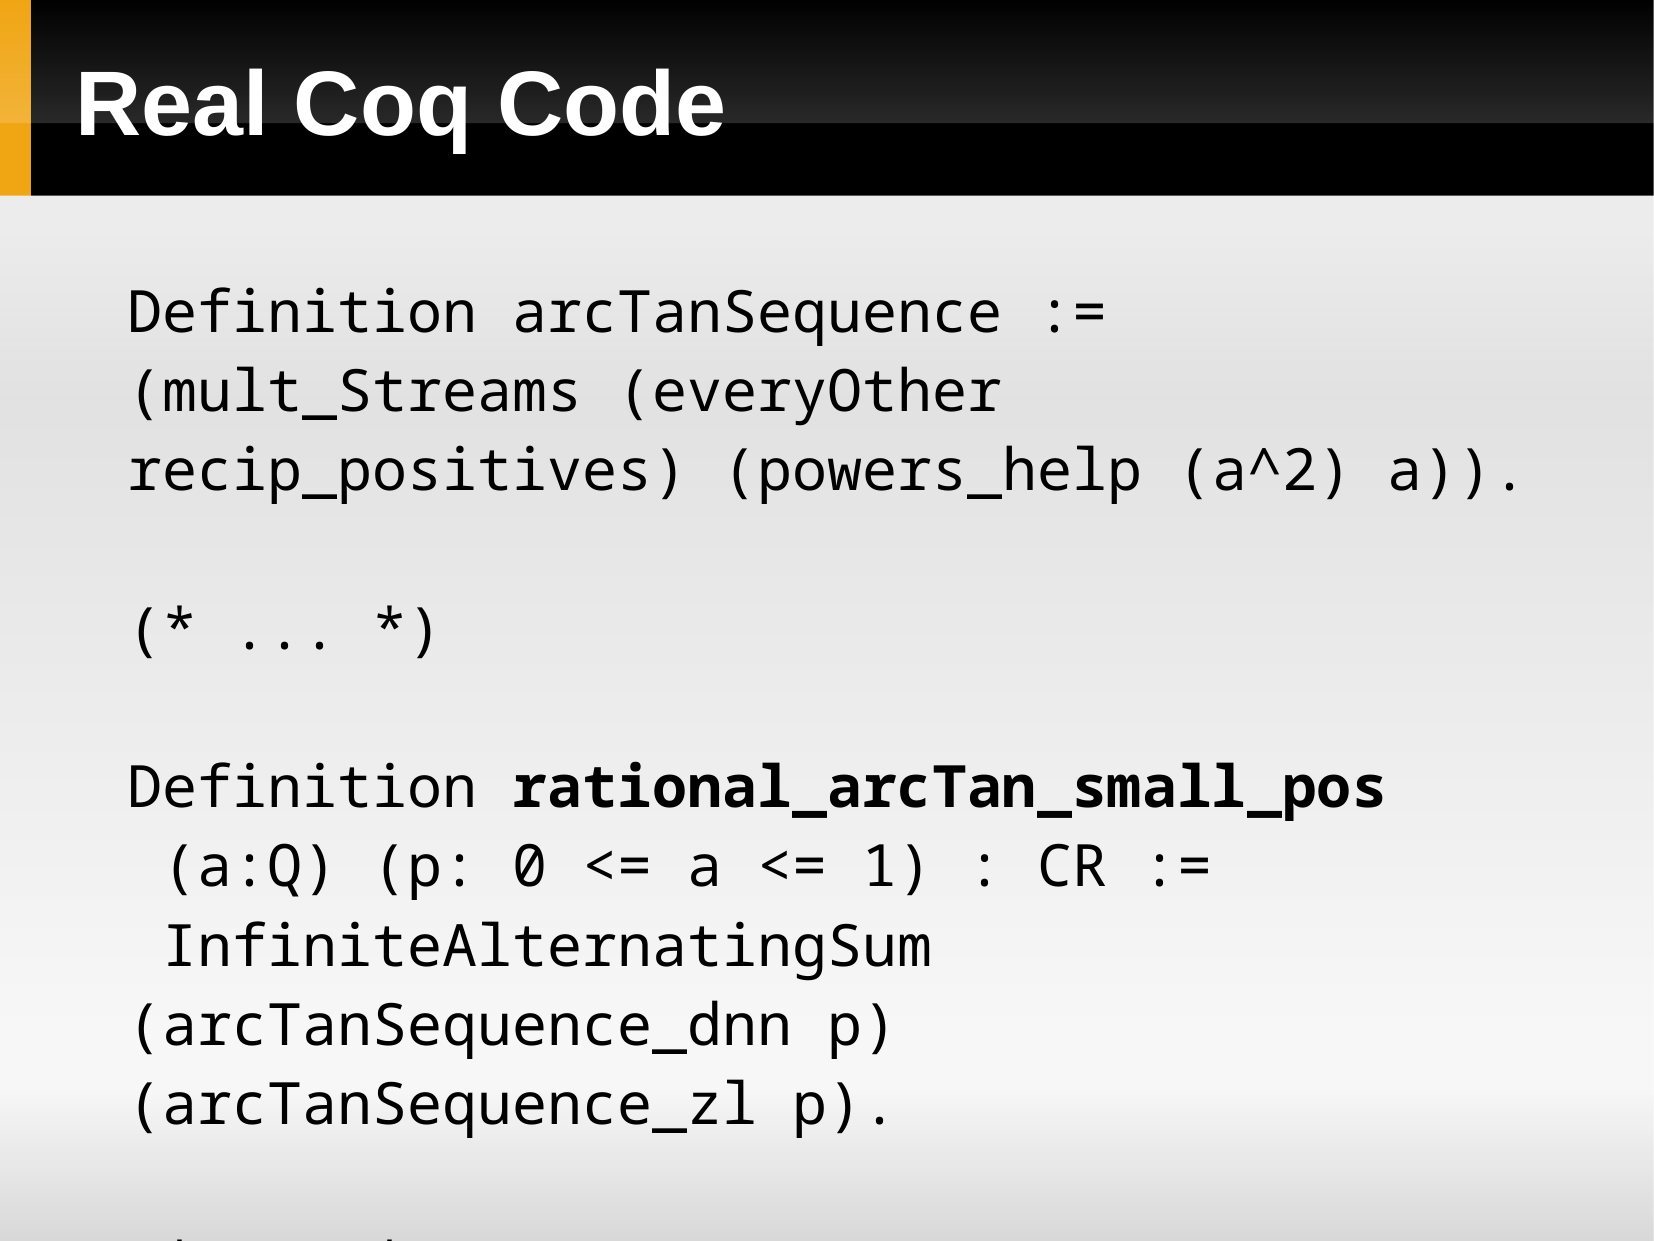

# Real Coq Code
Definition arcTanSequence :=
(mult_Streams (everyOther recip_positives) (powers_help (a^2) a)).
(* ... *)
Definition rational_arcTan_small_pos
 (a:Q) (p: 0 <= a <= 1) : CR :=
 InfiniteAlternatingSum (arcTanSequence_dnn p) (arcTanSequence_zl p).
(* ... *)